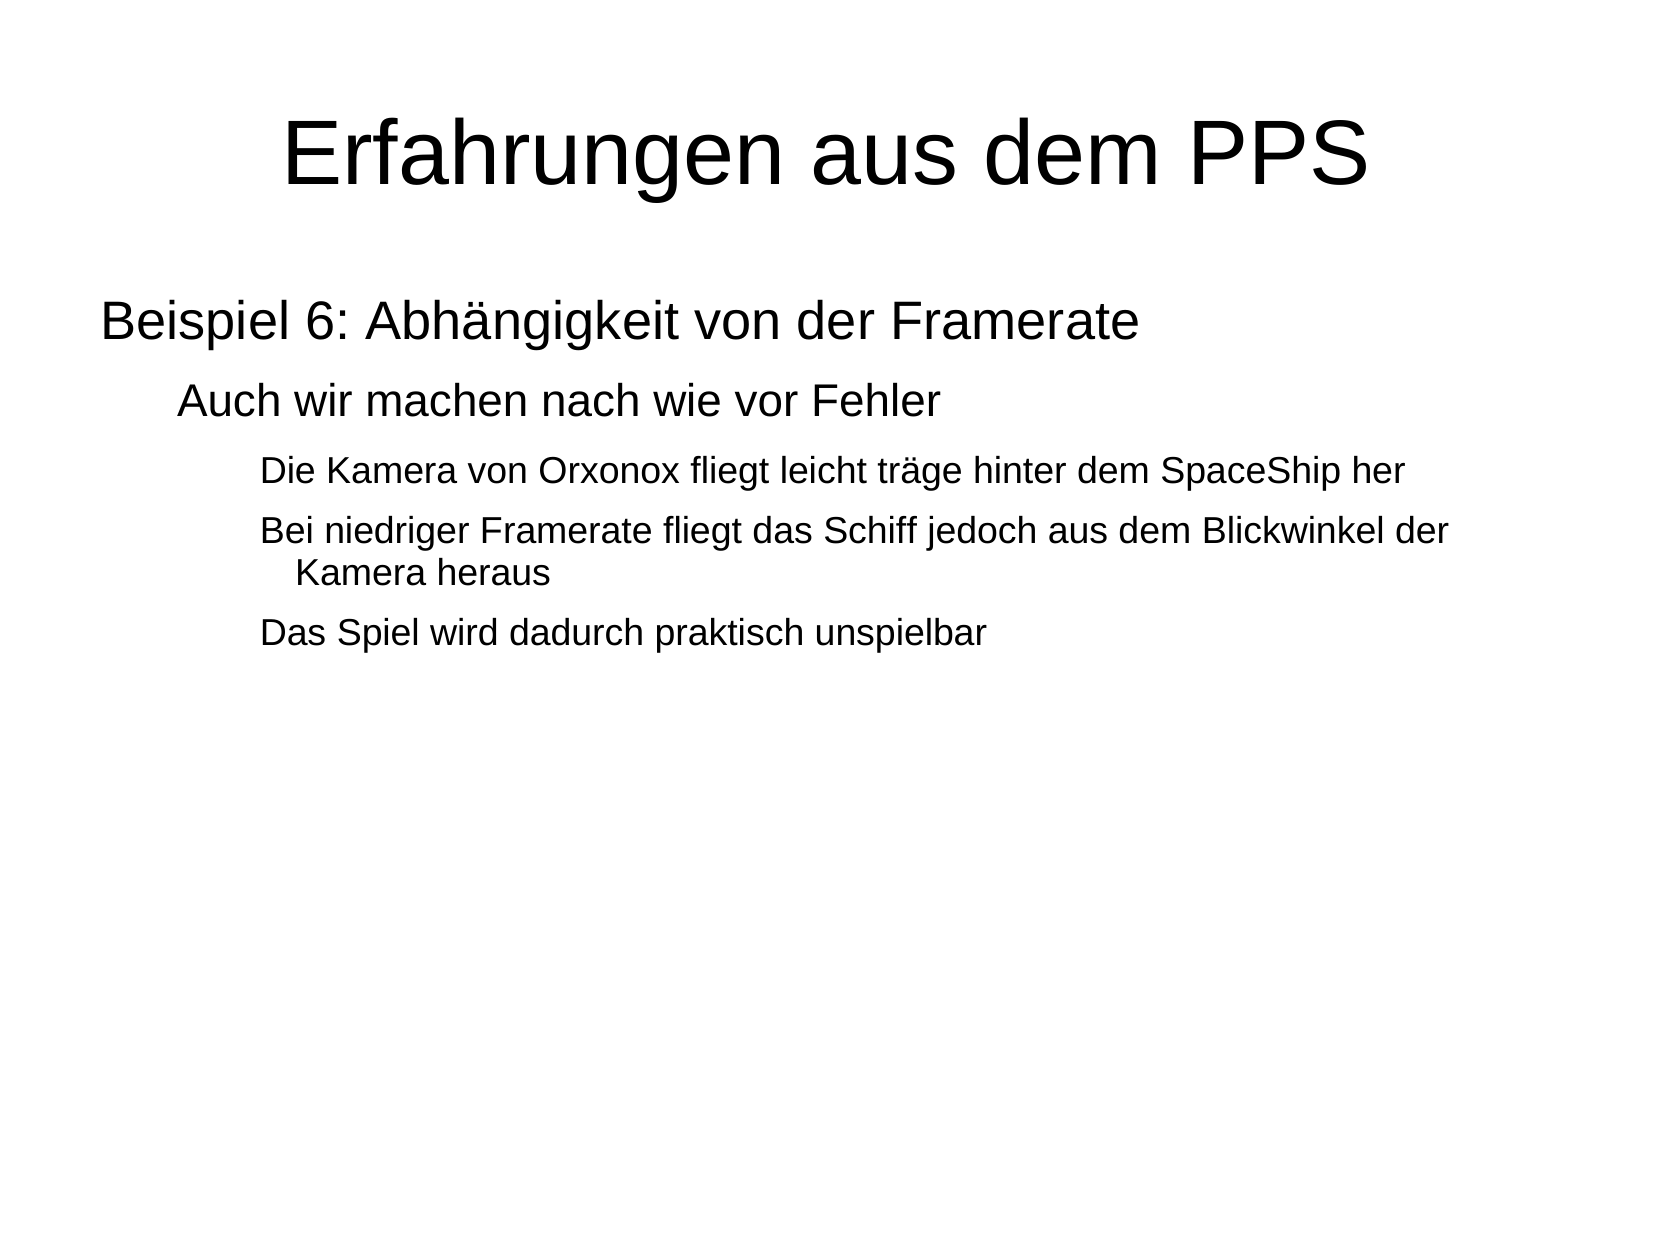

# Erfahrungen aus dem PPS
Beispiel 6: Abhängigkeit von der Framerate
Auch wir machen nach wie vor Fehler
Die Kamera von Orxonox fliegt leicht träge hinter dem SpaceShip her
Bei niedriger Framerate fliegt das Schiff jedoch aus dem Blickwinkel der Kamera heraus
Das Spiel wird dadurch praktisch unspielbar